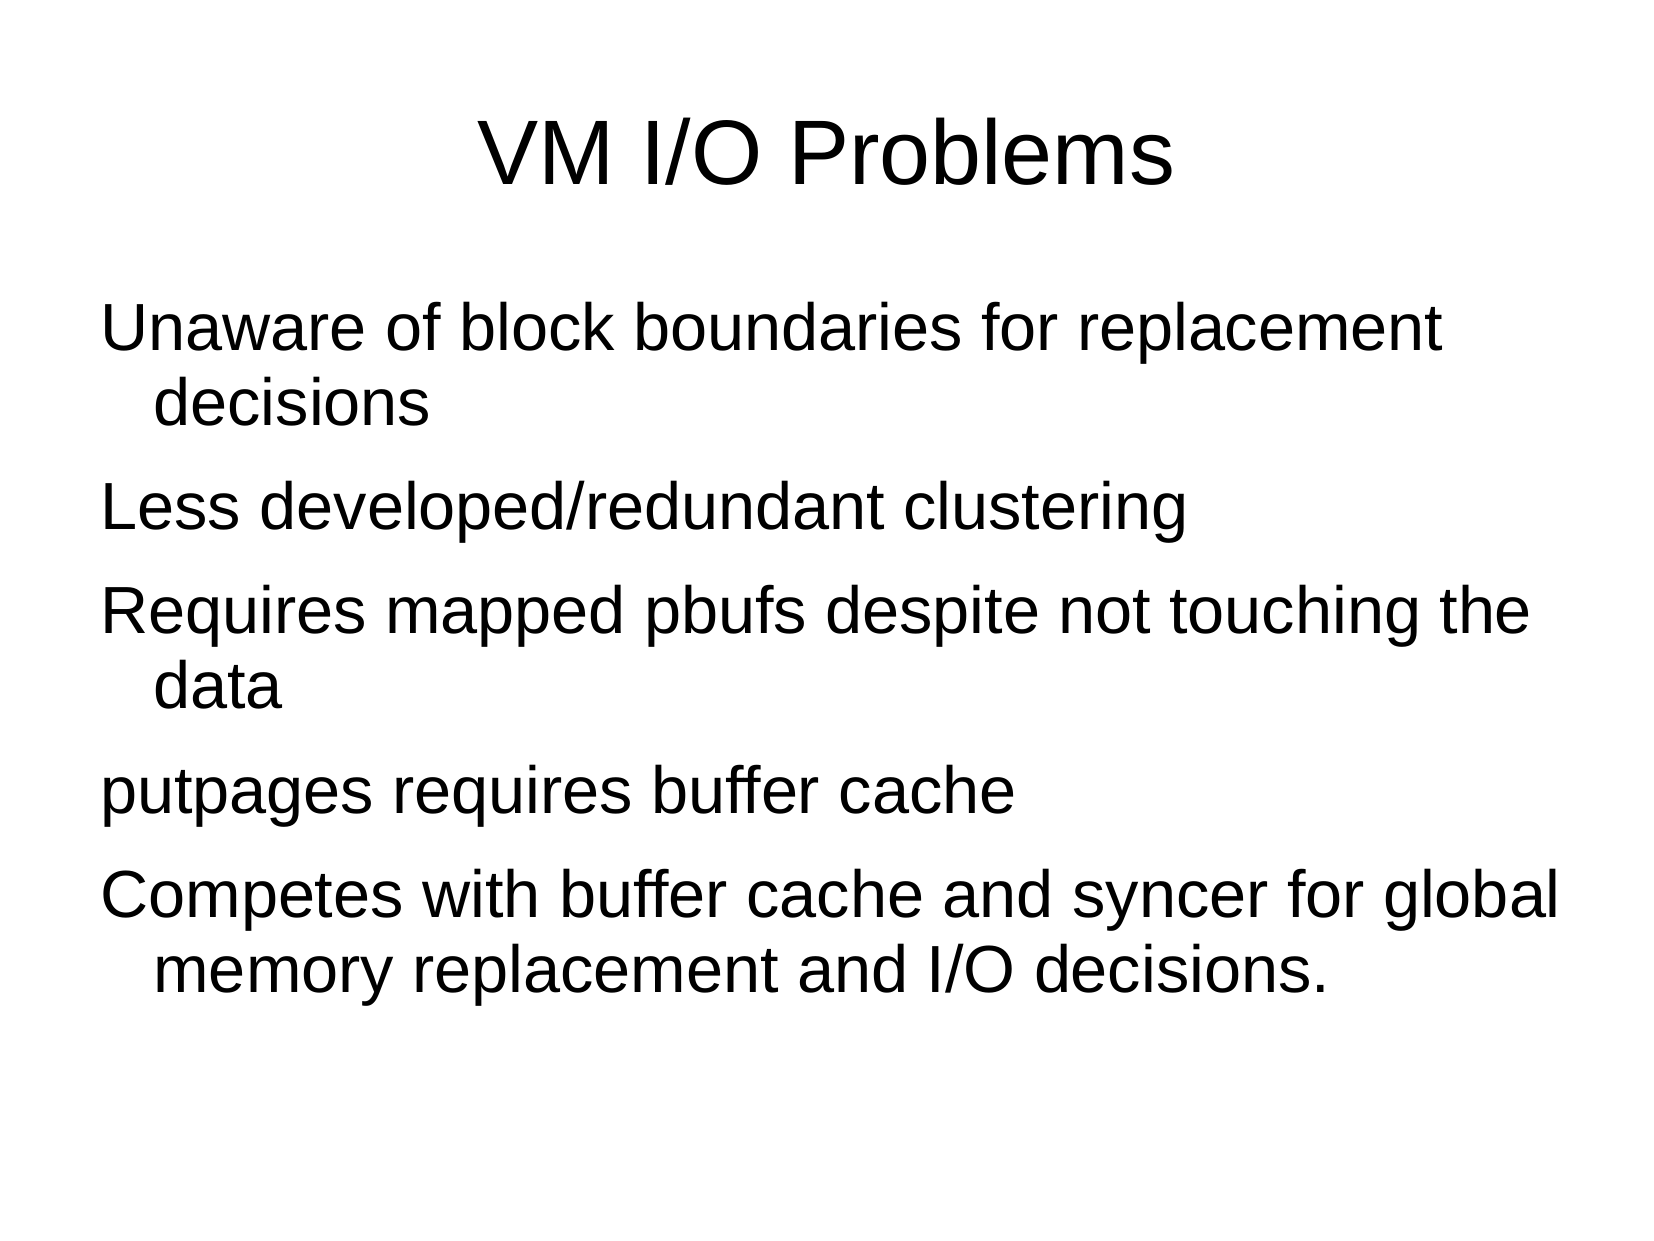

# VM I/O Problems
Unaware of block boundaries for replacement decisions
Less developed/redundant clustering
Requires mapped pbufs despite not touching the data
putpages requires buffer cache
Competes with buffer cache and syncer for global memory replacement and I/O decisions.